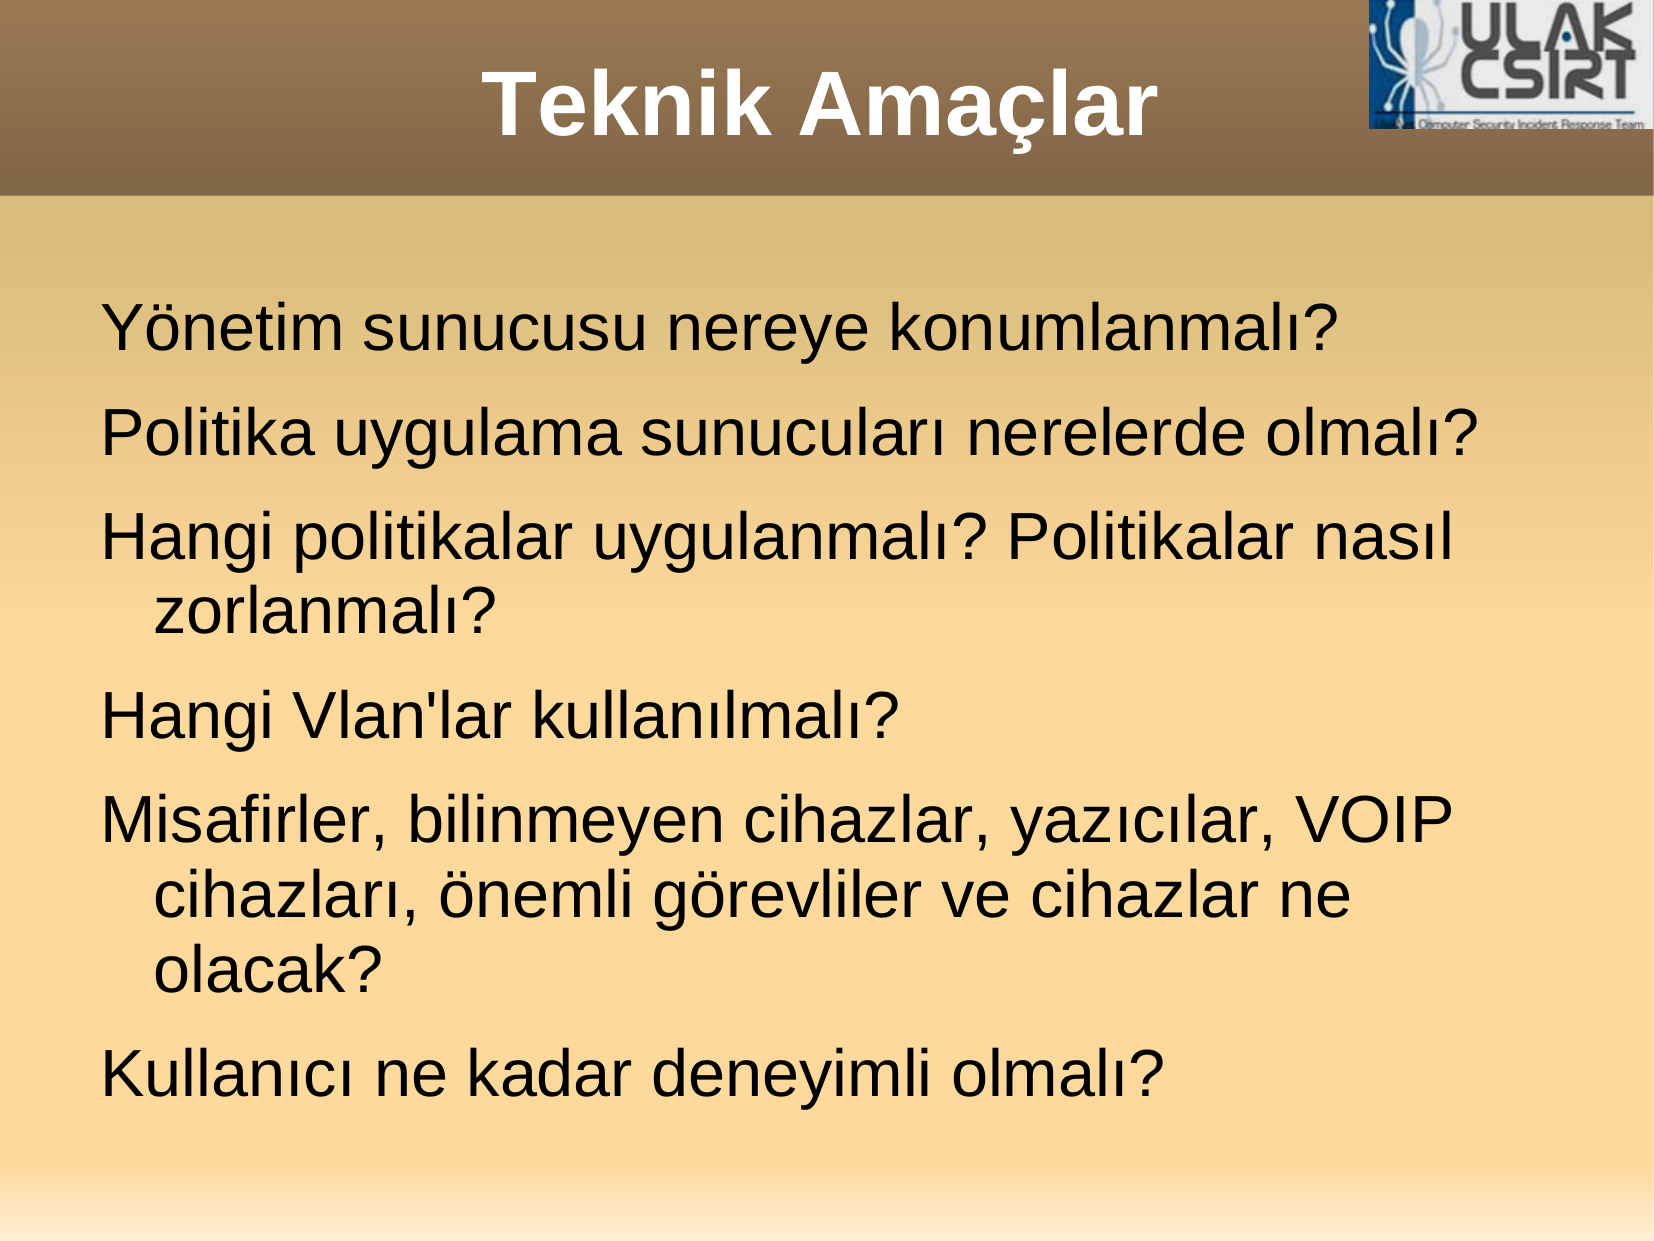

# Teknik Amaçlar
Yönetim sunucusu nereye konumlanmalı?
Politika uygulama sunucuları nerelerde olmalı?
Hangi politikalar uygulanmalı? Politikalar nasıl zorlanmalı?
Hangi Vlan'lar kullanılmalı?
Misafirler, bilinmeyen cihazlar, yazıcılar, VOIP cihazları, önemli görevliler ve cihazlar ne olacak?
Kullanıcı ne kadar deneyimli olmalı?